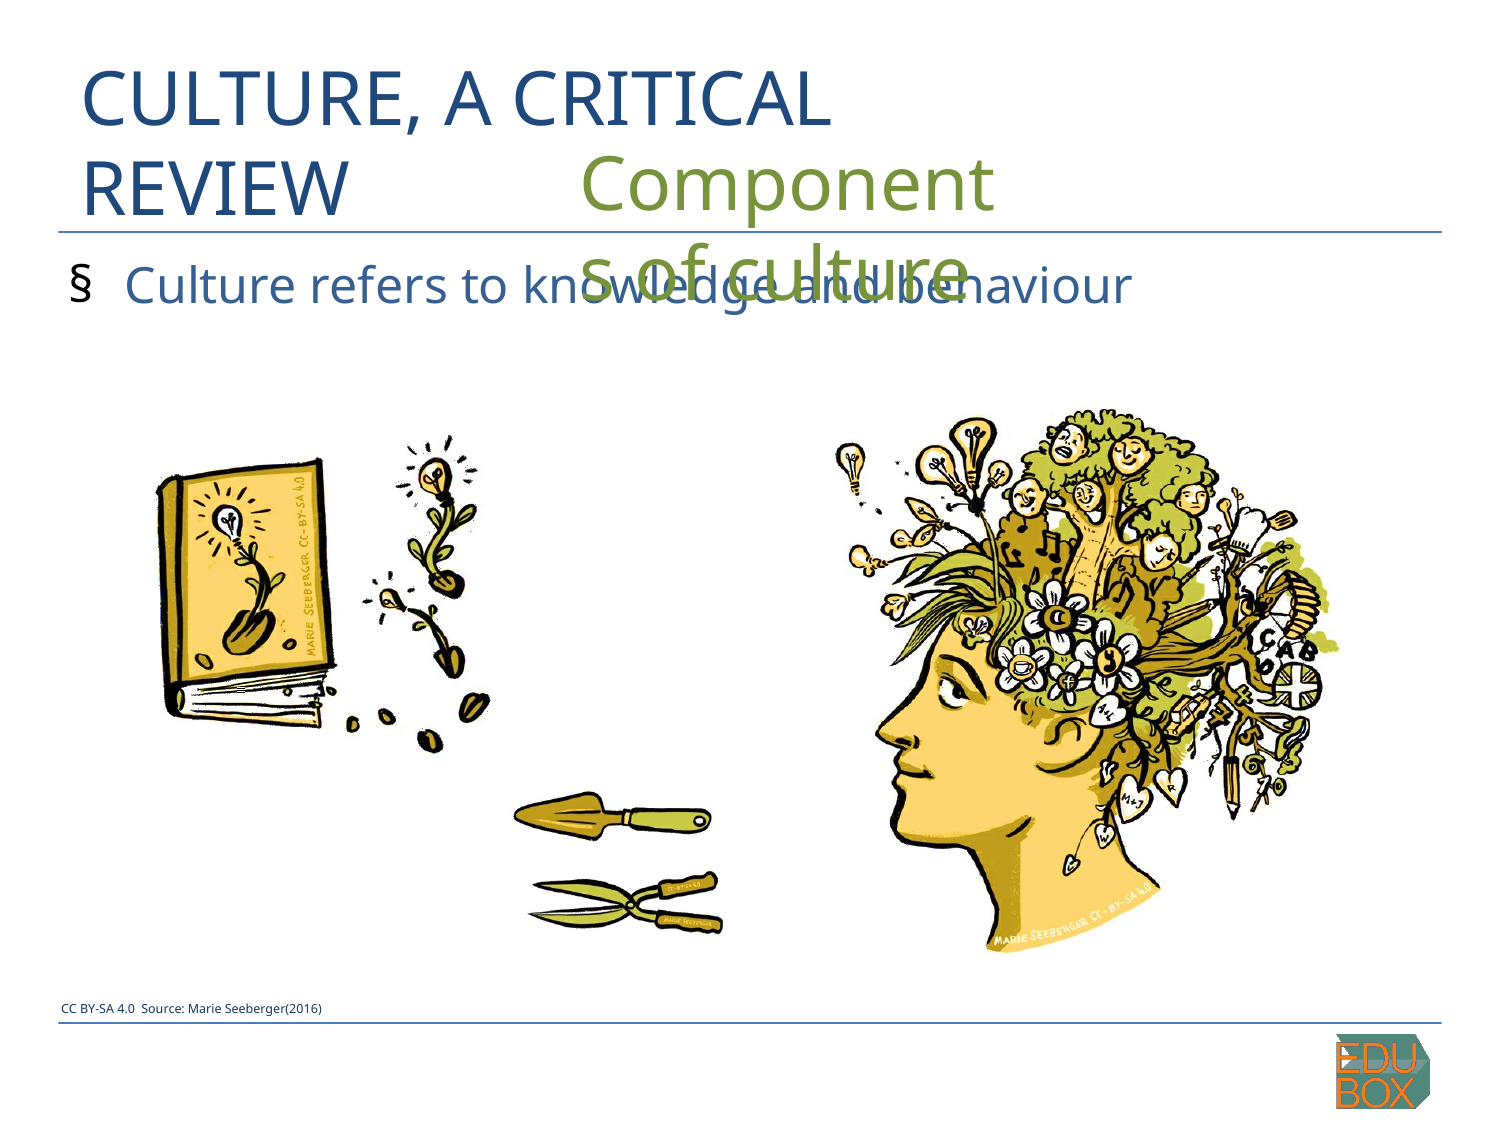

# CULTURE, A CRITICAL REVIEW
Components of culture
Culture refers to knowledge and behaviour
CC BY-SA 4.0 Source: Marie Seeberger(2016)